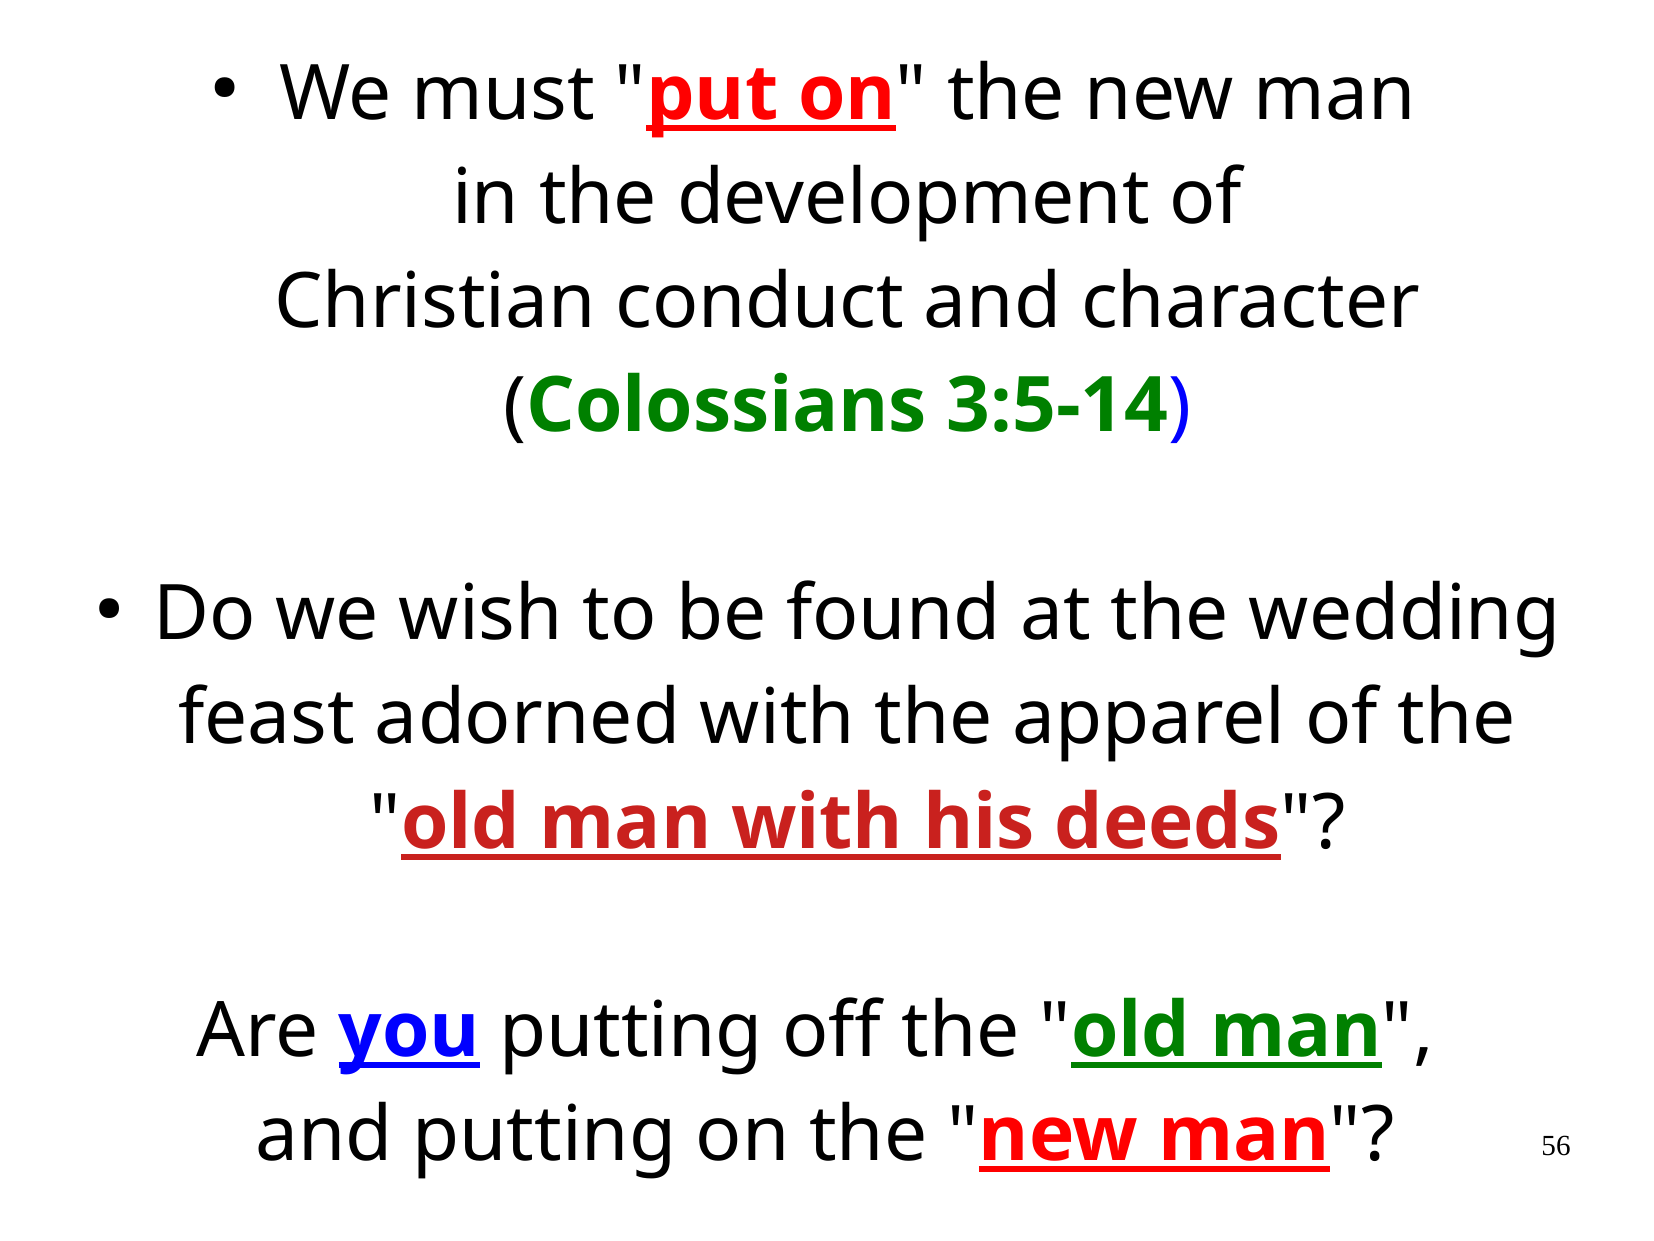

# We must "put on" the new man in the development of Christian conduct and character (Colossians 3:5-14)
Do we wish to be found at the wedding feast adorned with the apparel of the
"old man with his deeds"?
Are you putting off the "old man",
and putting on the "new man"?
56